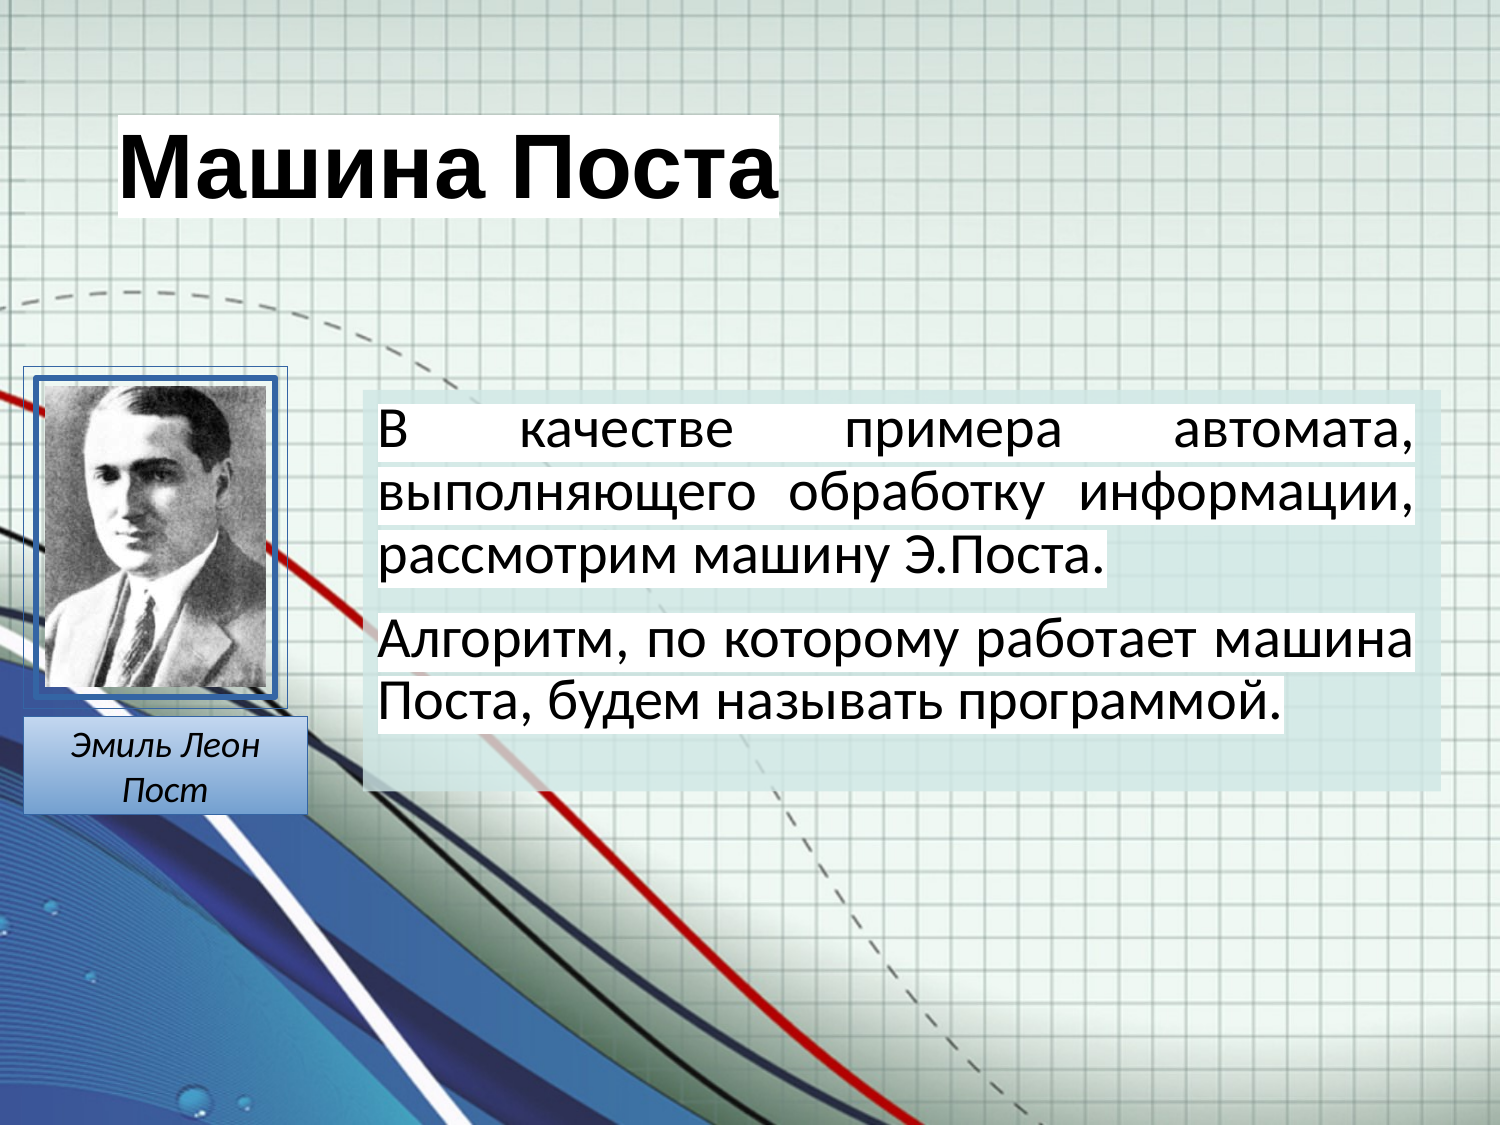

# Машина Поста
В качестве примера автомата, выполняющего обработку информации, рассмотрим машину Э.Поста.
Ал­горитм, по которому работает машина Поста, будем на­зывать программой.
Эмиль Леон Пост